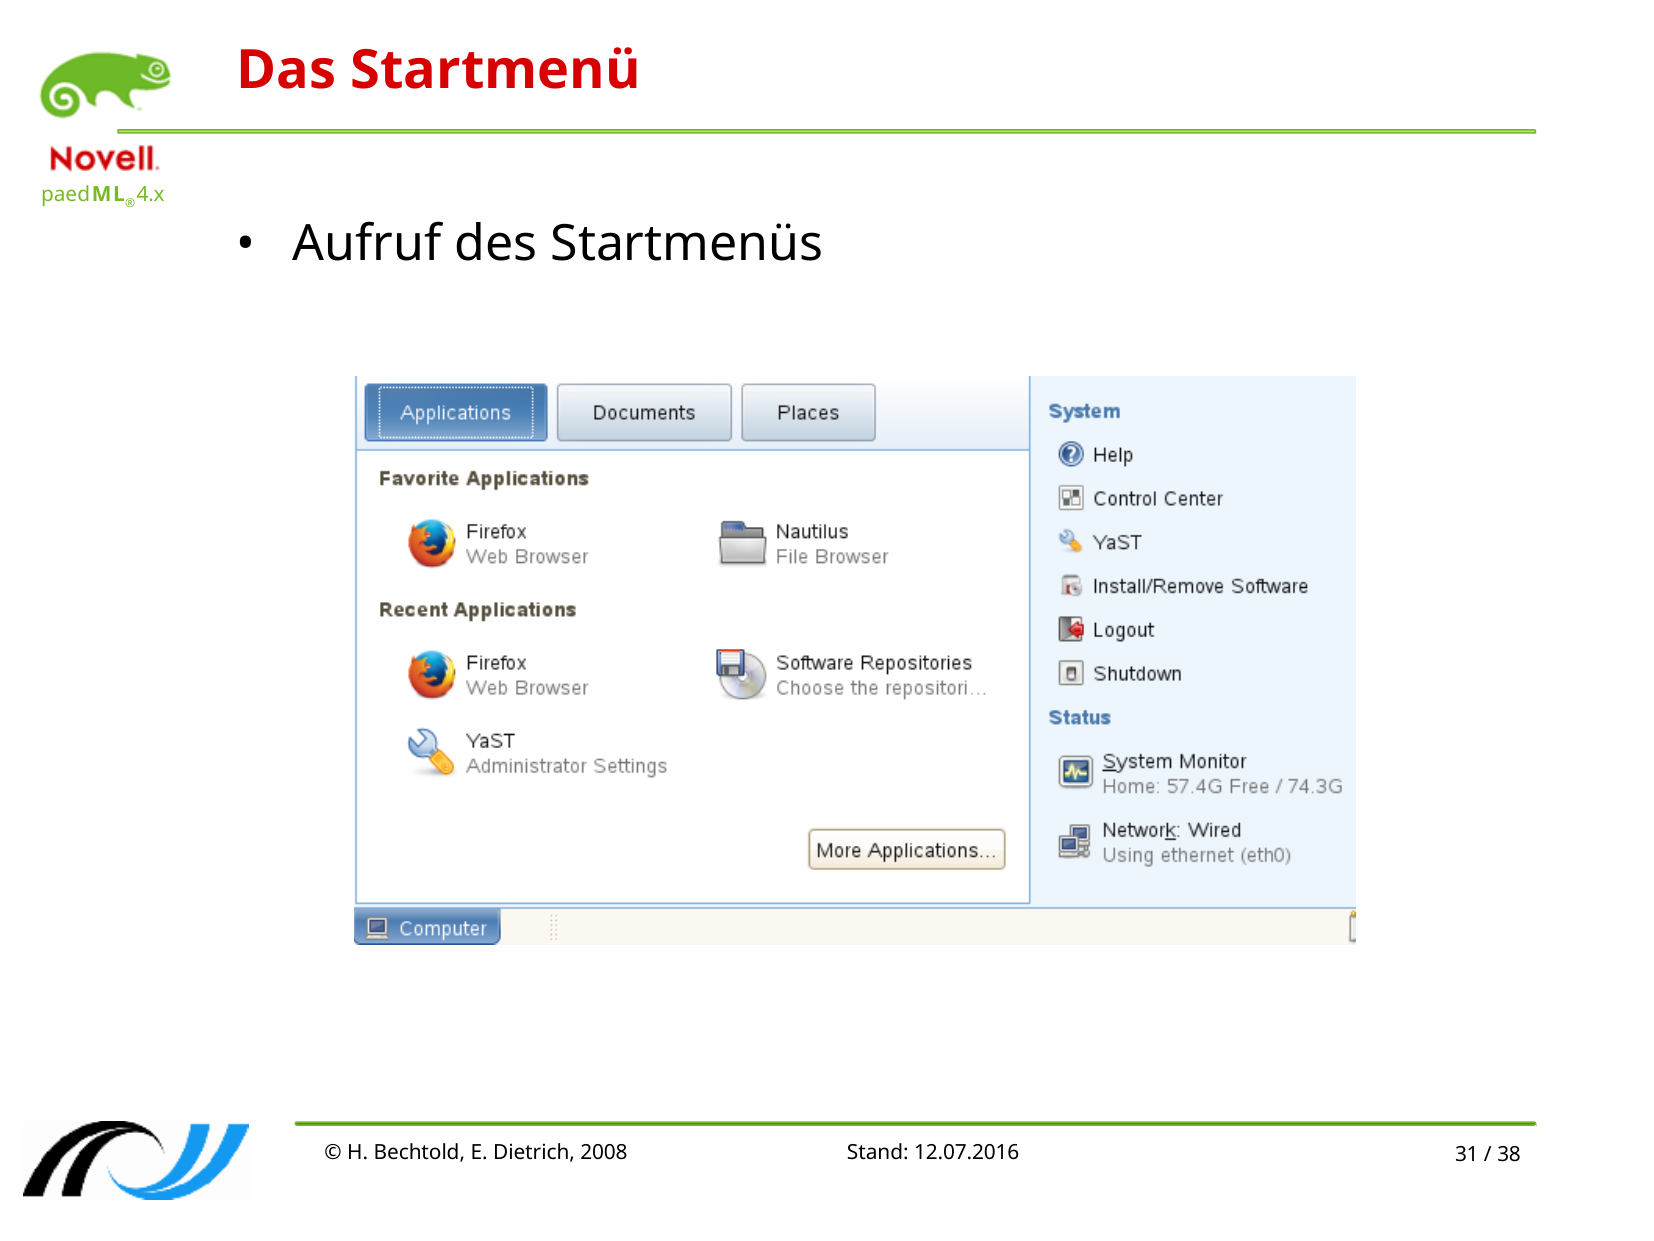

# Das Startmenü
Aufruf des Startmenüs
© H. Bechtold, E. Dietrich, 2008
12.07.2016
31